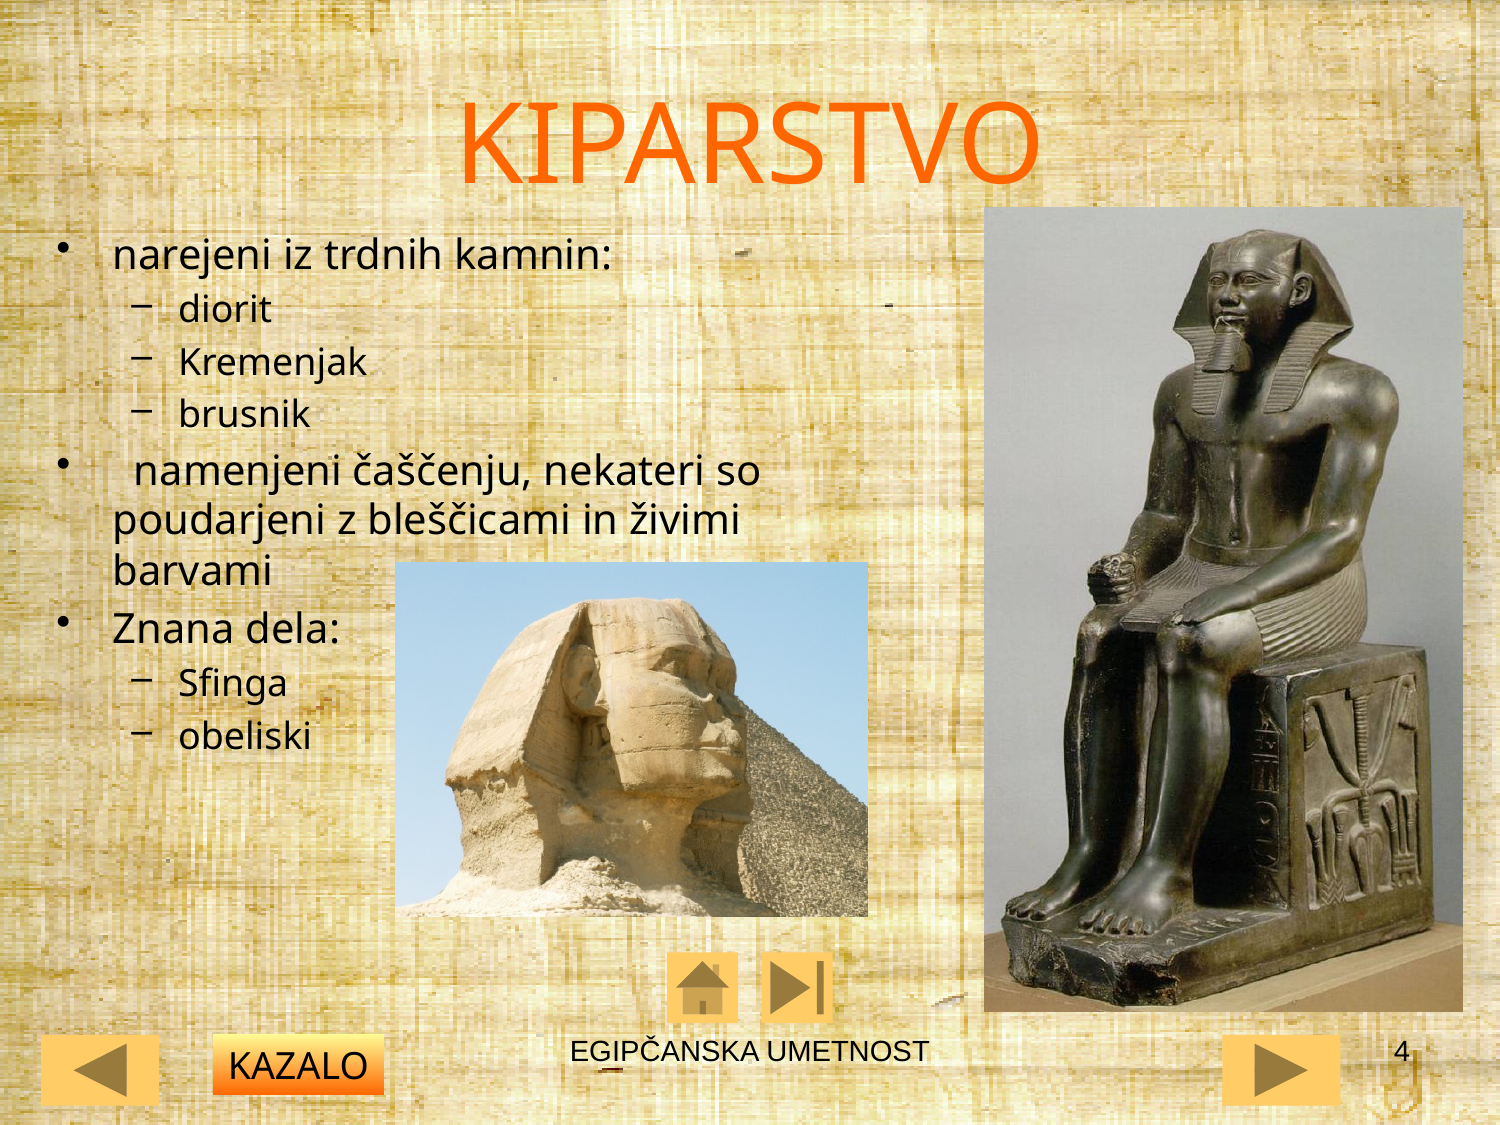

# KIPARSTVO
narejeni iz trdnih kamnin:
diorit
Kremenjak
brusnik
 namenjeni čaščenju, nekateri so poudarjeni z bleščicami in živimi barvami
Znana dela:
Sfinga
obeliski
EGIPČANSKA UMETNOST
KAZALO